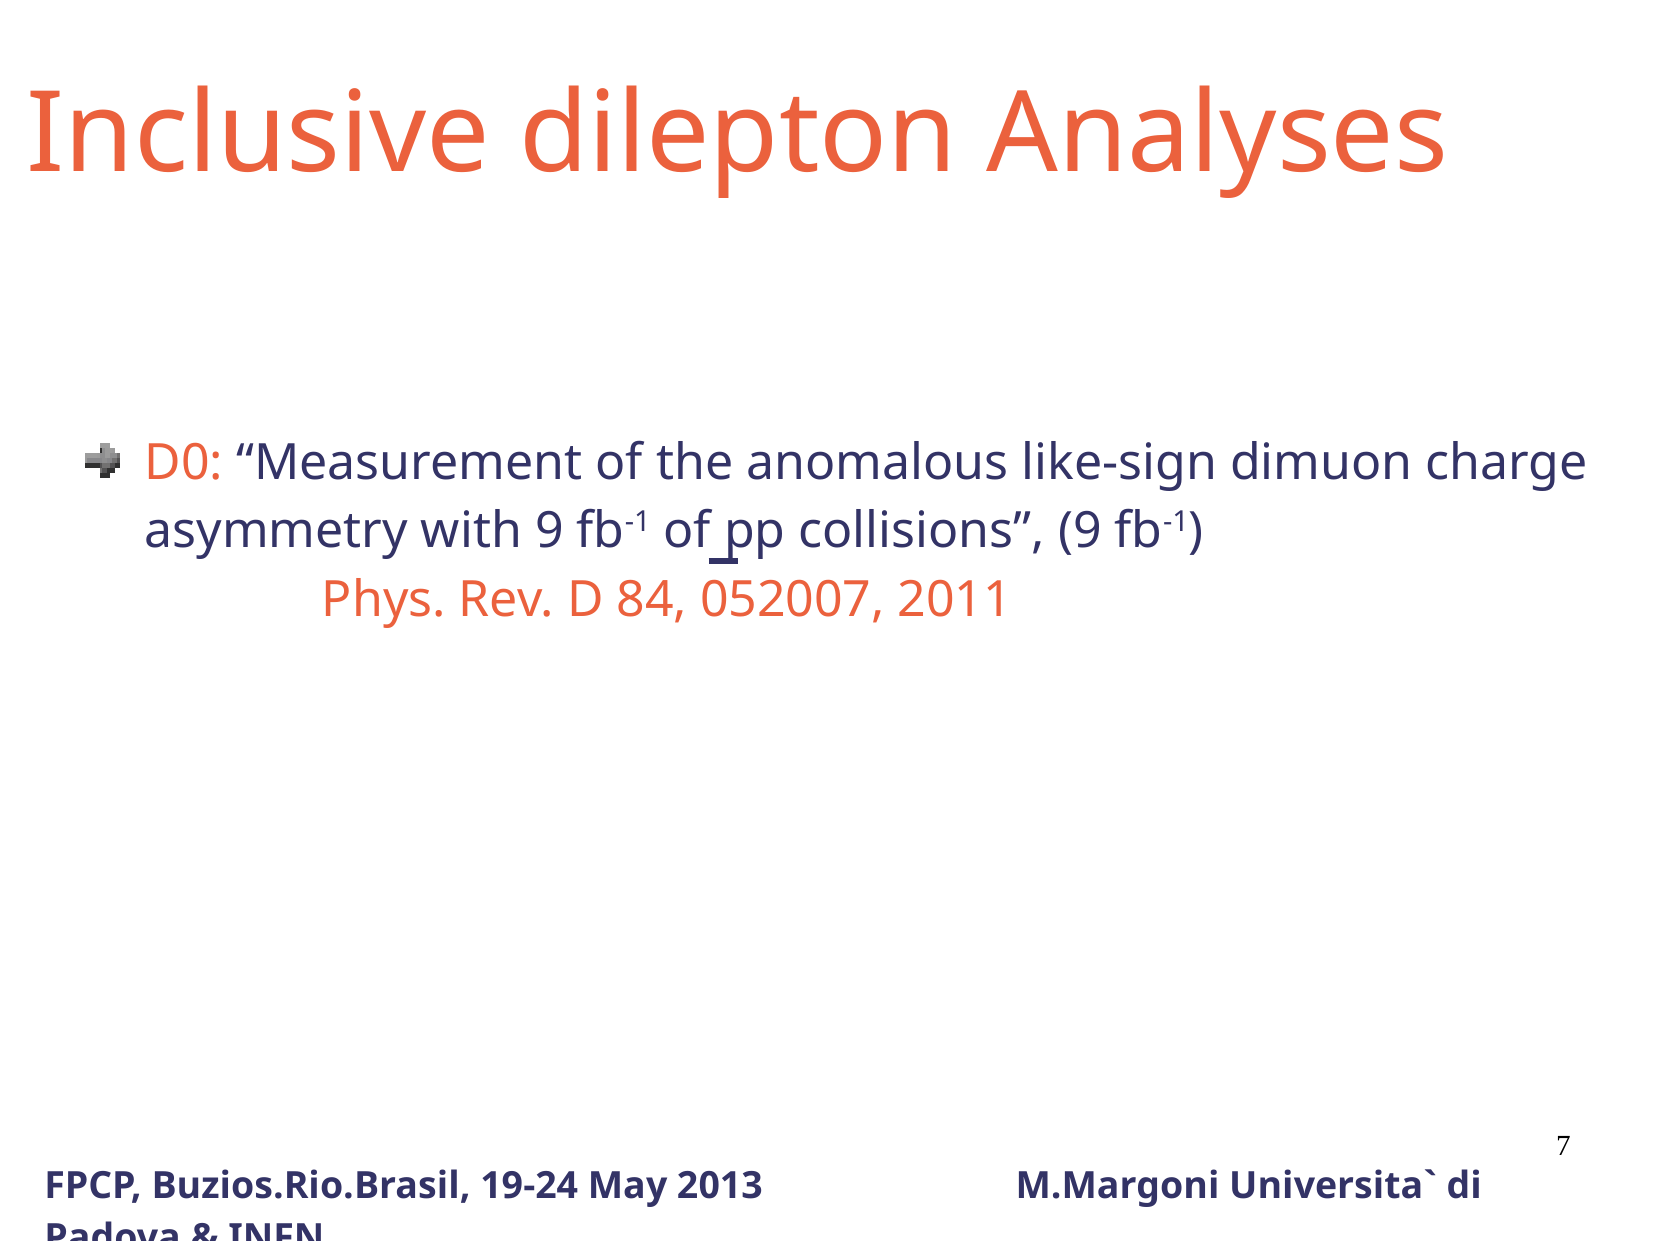

Inclusive dilepton Analyses
D0: “Measurement of the anomalous like-sign dimuon charge asymmetry with 9 fb-1 of pp collisions”, (9 fb-1)
	 			Phys. Rev. D 84, 052007, 2011
7
FPCP, Buzios.Rio.Brasil, 19-24 May 2013 M.Margoni Universita` di Padova & INFN